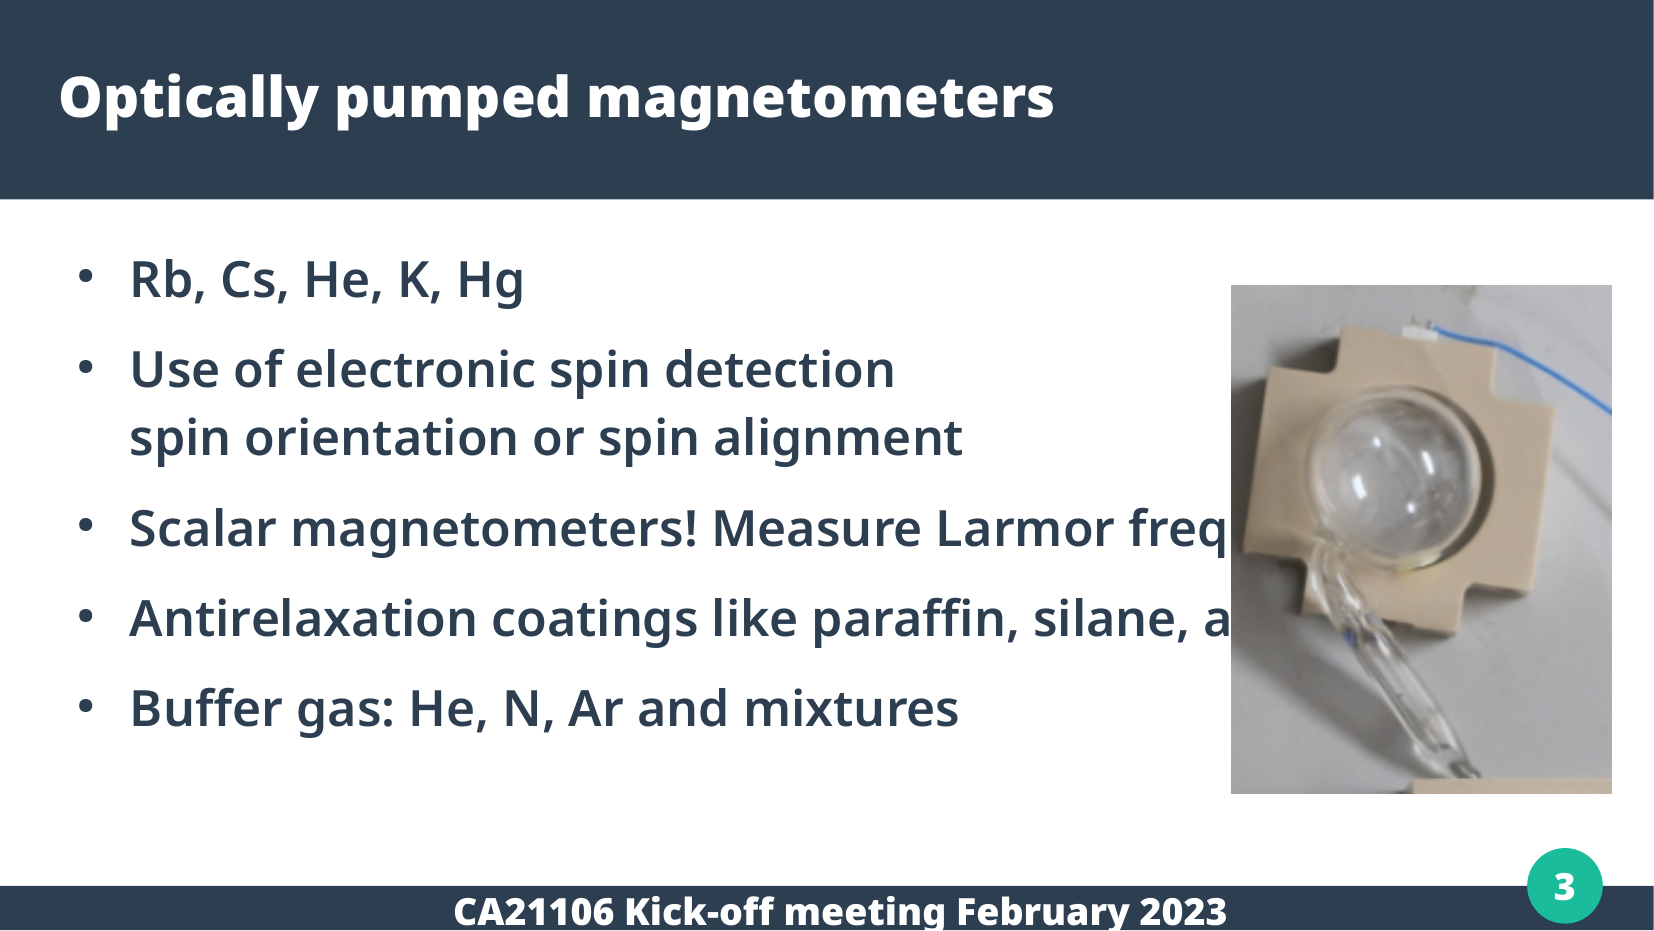

# Optically pumped magnetometers
Rb, Cs, He, K, Hg
Use of electronic spin detection
spin orientation or spin alignment
Scalar magnetometers! Measure Larmor frequency
Antirelaxation coatings like paraffin, silane, alkene
Buffer gas: He, N, Ar and mixtures
CA21106 Kick-off meeting February 2023